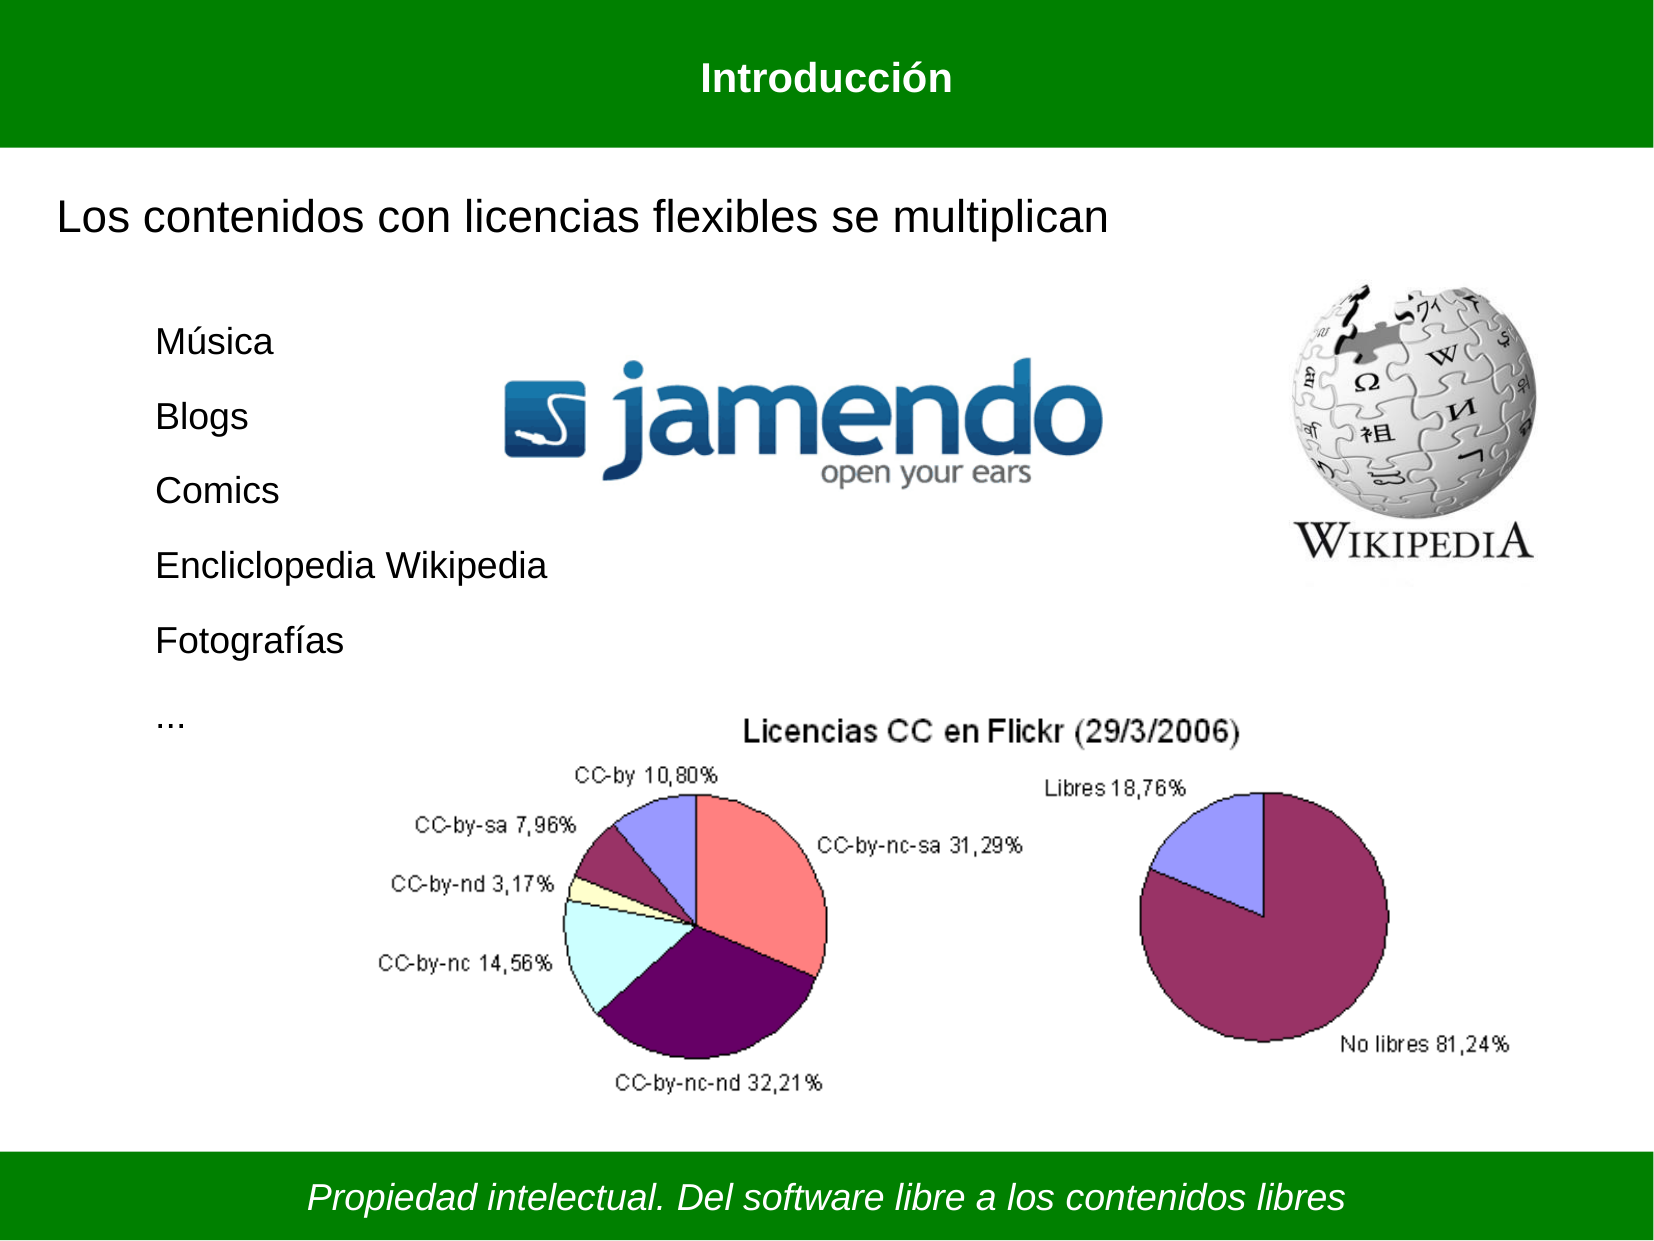

Introducción
Los contenidos con licencias flexibles se multiplican
 Música
 Blogs
 Comics
 Encliclopedia Wikipedia
 Fotografías
 ...
Propiedad intelectual. Del software libre a los contenidos libres